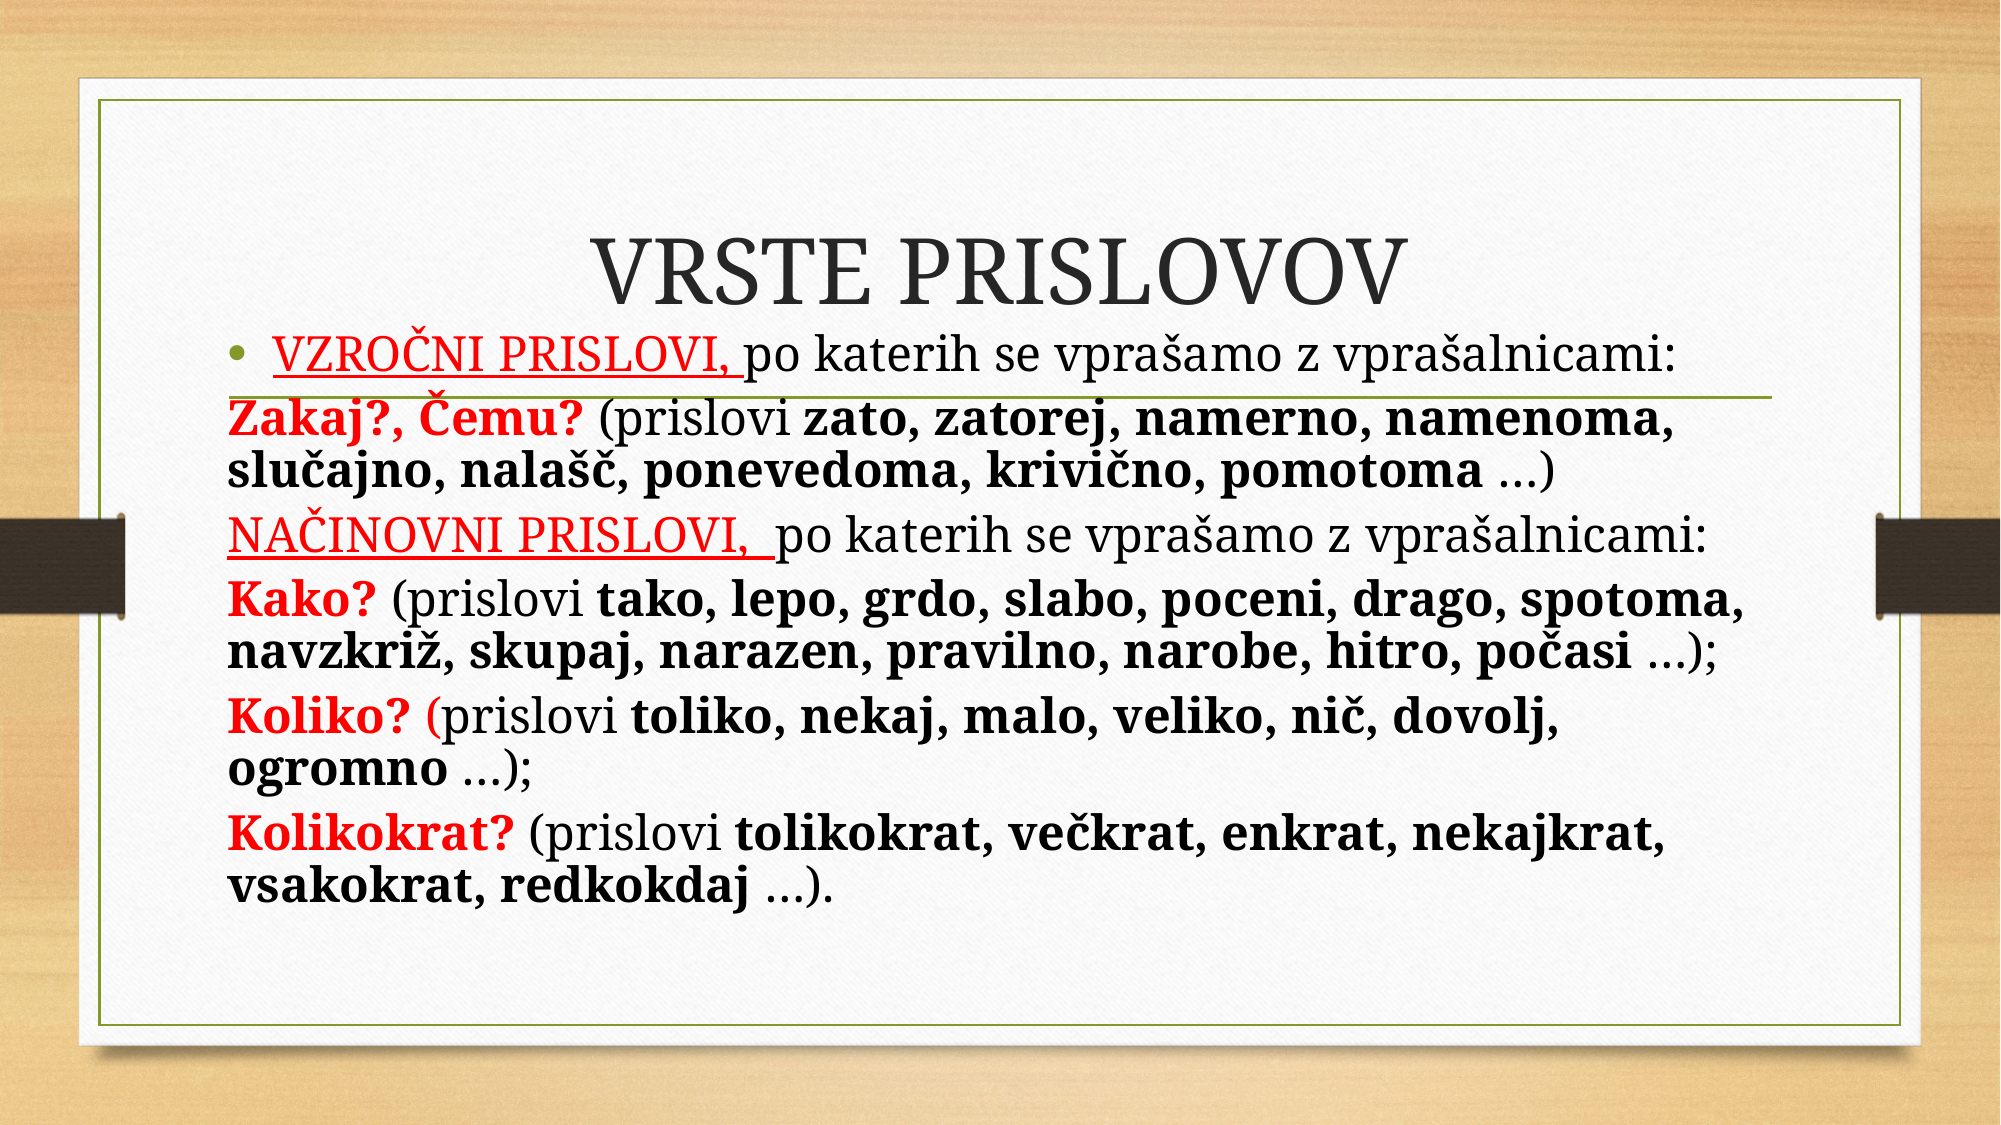

# VRSTE PRISLOVOV
VZROČNI PRISLOVI, po katerih se vprašamo z vprašalnicami:
Zakaj?, Čemu? (prislovi zato, zatorej, namerno, namenoma, slučajno, nalašč, ponevedoma, krivično, pomotoma …)
NAČINOVNI PRISLOVI, po katerih se vprašamo z vprašalnicami:
Kako? (prislovi tako, lepo, grdo, slabo, poceni, drago, spotoma, navzkriž, skupaj, narazen, pravilno, narobe, hitro, počasi …);
Koliko? (prislovi toliko, nekaj, malo, veliko, nič, dovolj, ogromno …);
Kolikokrat? (prislovi tolikokrat, večkrat, enkrat, nekajkrat, vsakokrat, redkokdaj …).